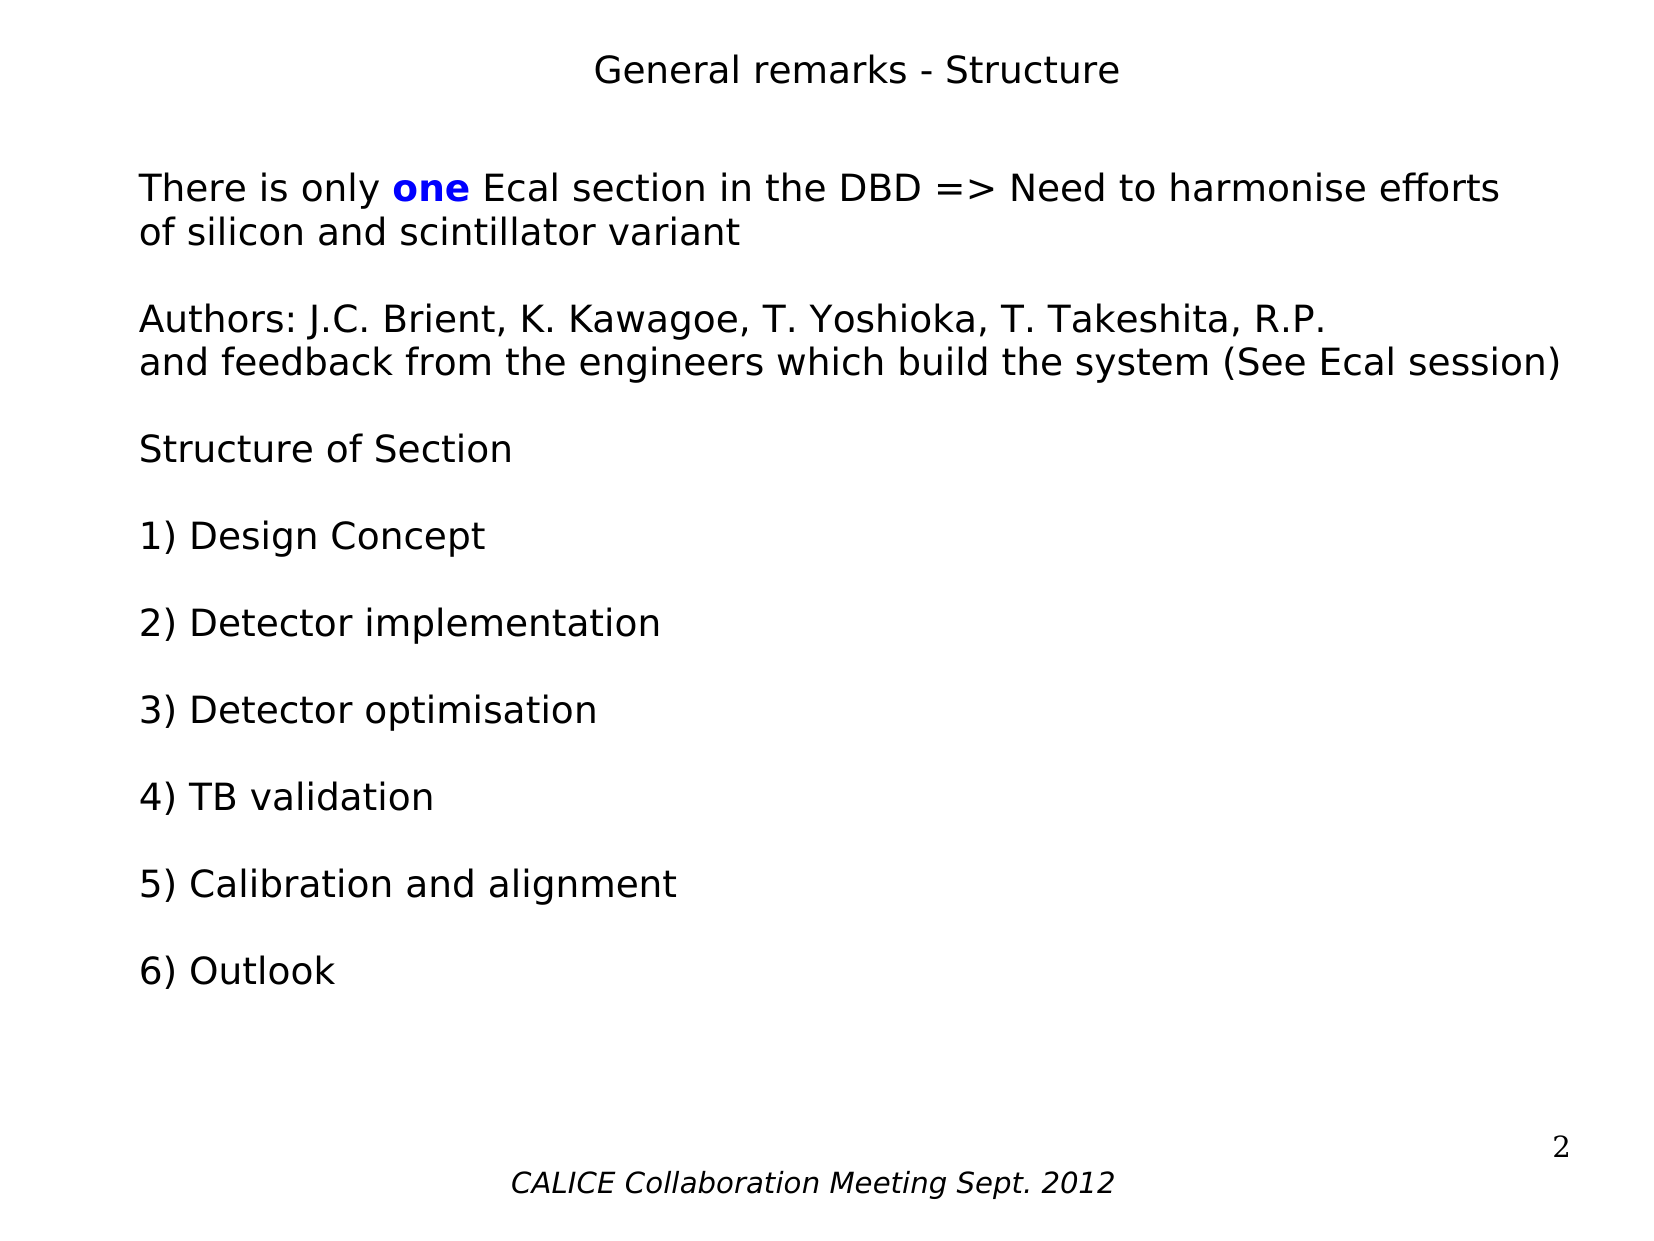

General remarks - Structure
There is only one Ecal section in the DBD => Need to harmonise efforts
of silicon and scintillator variant
Authors: J.C. Brient, K. Kawagoe, T. Yoshioka, T. Takeshita, R.P.
and feedback from the engineers which build the system (See Ecal session)
Structure of Section
1) Design Concept
2) Detector implementation
3) Detector optimisation
4) TB validation
5) Calibration and alignment
6) Outlook
2